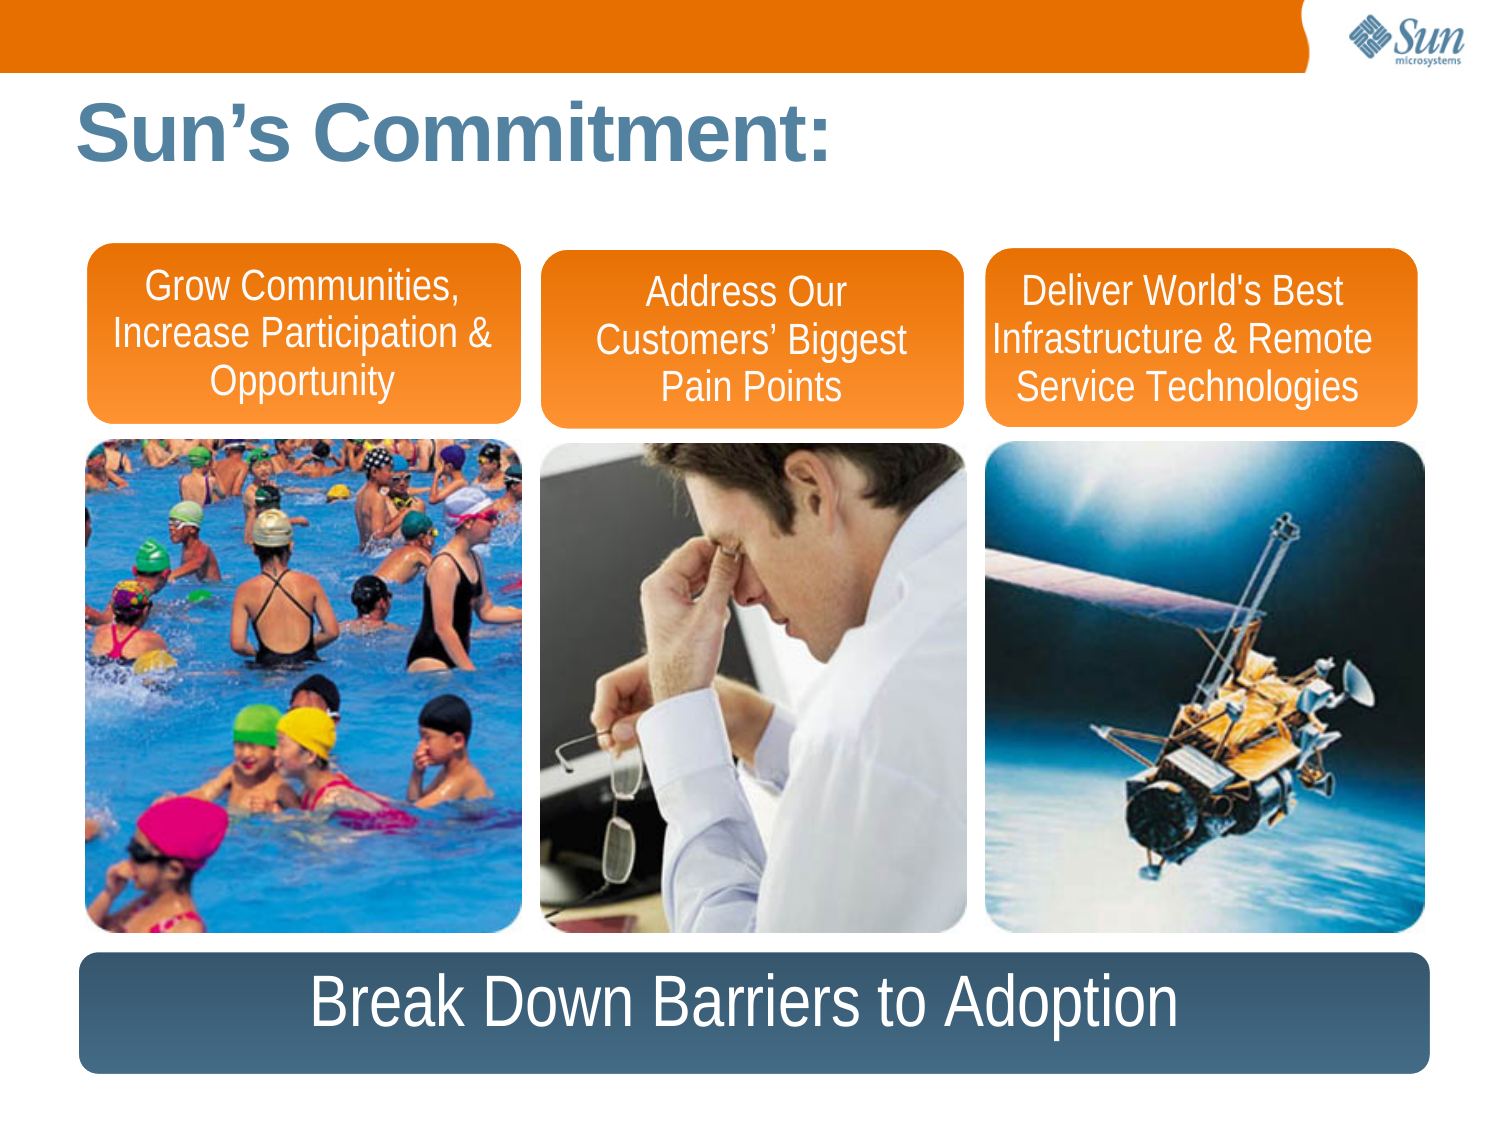

# Sun’s Commitment:
Address Our
Customers’ Biggest
Pain Points
Grow Communities, Increase Participation & Opportunity
Deliver World's Best Infrastructure & Remote Service Technologies
Break Down Barriers to Adoption